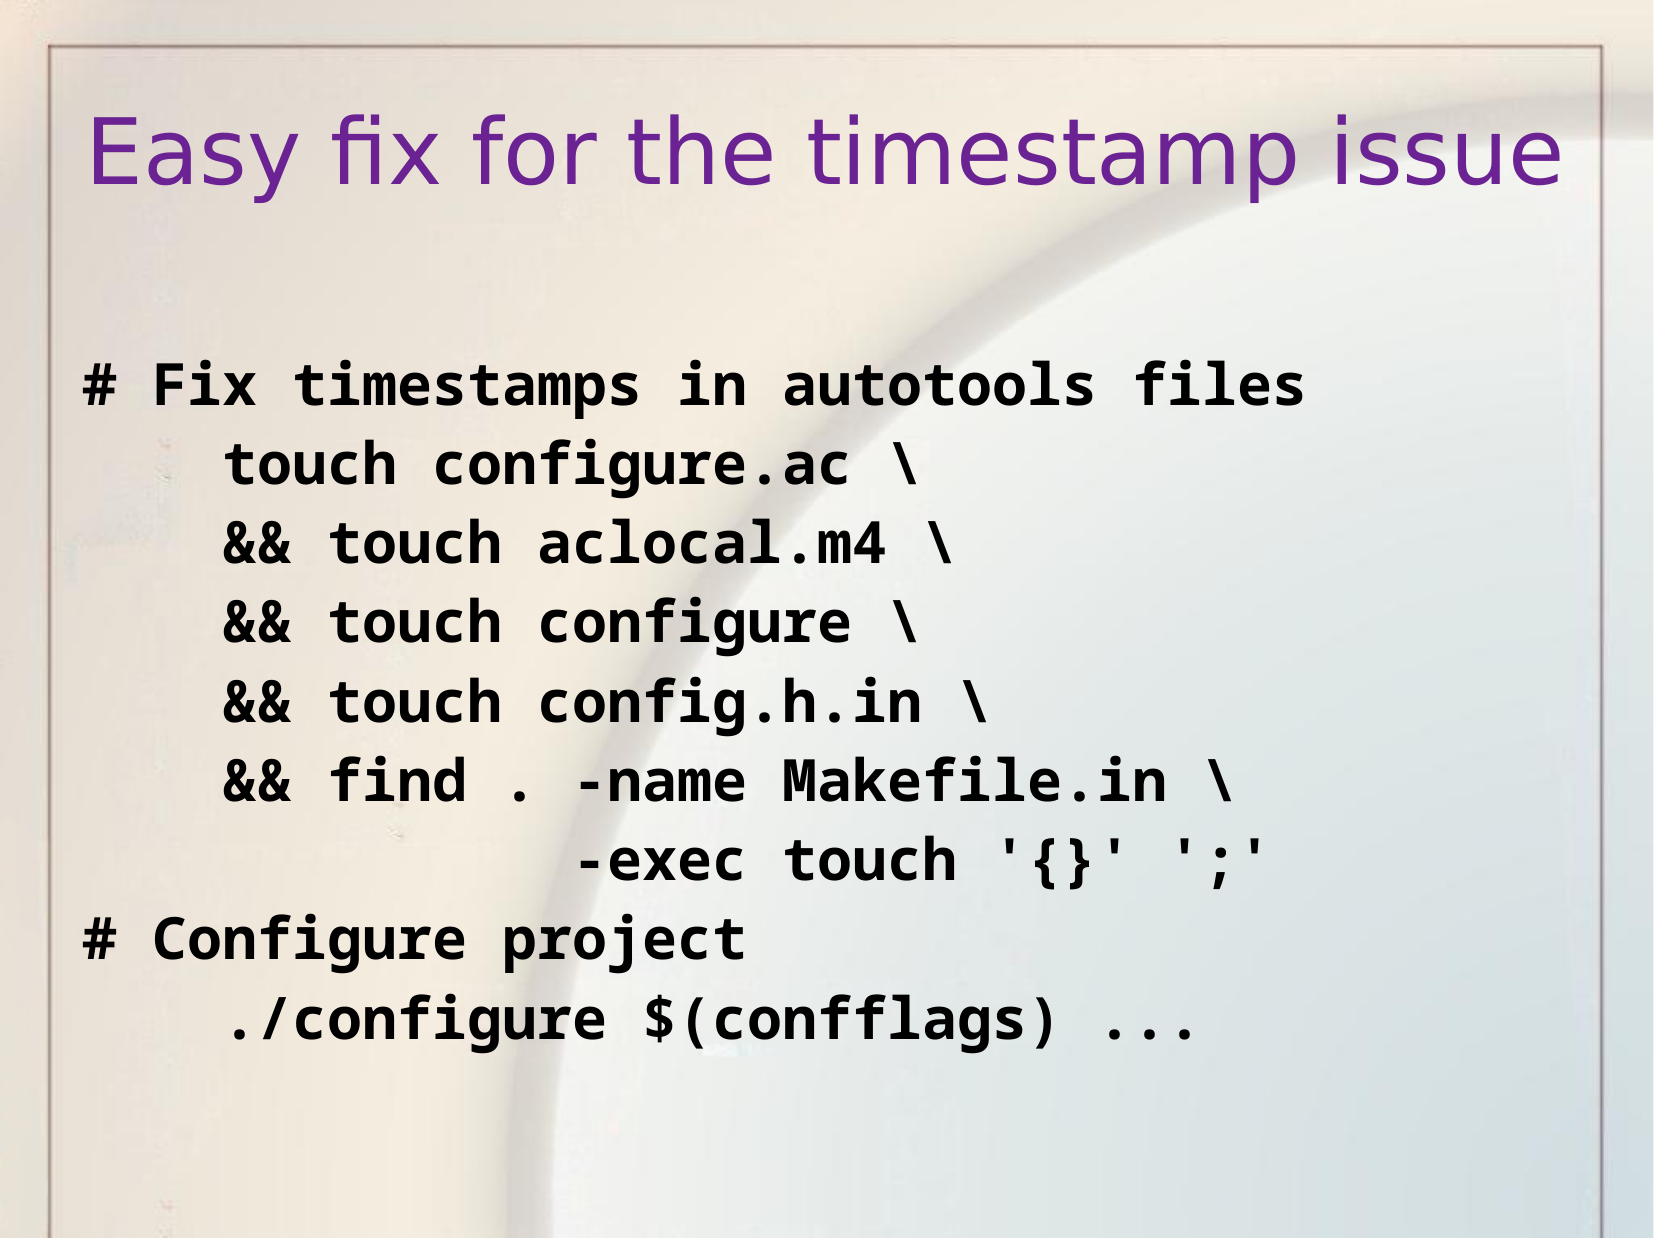

# Easy fix for the timestamp issue
# Fix timestamps in autotools files
 touch configure.ac \
 && touch aclocal.m4 \
 && touch configure \
 && touch config.h.in \
 && find . -name Makefile.in \
 -exec touch '{}' ';'
# Configure project
 ./configure $(confflags) ...